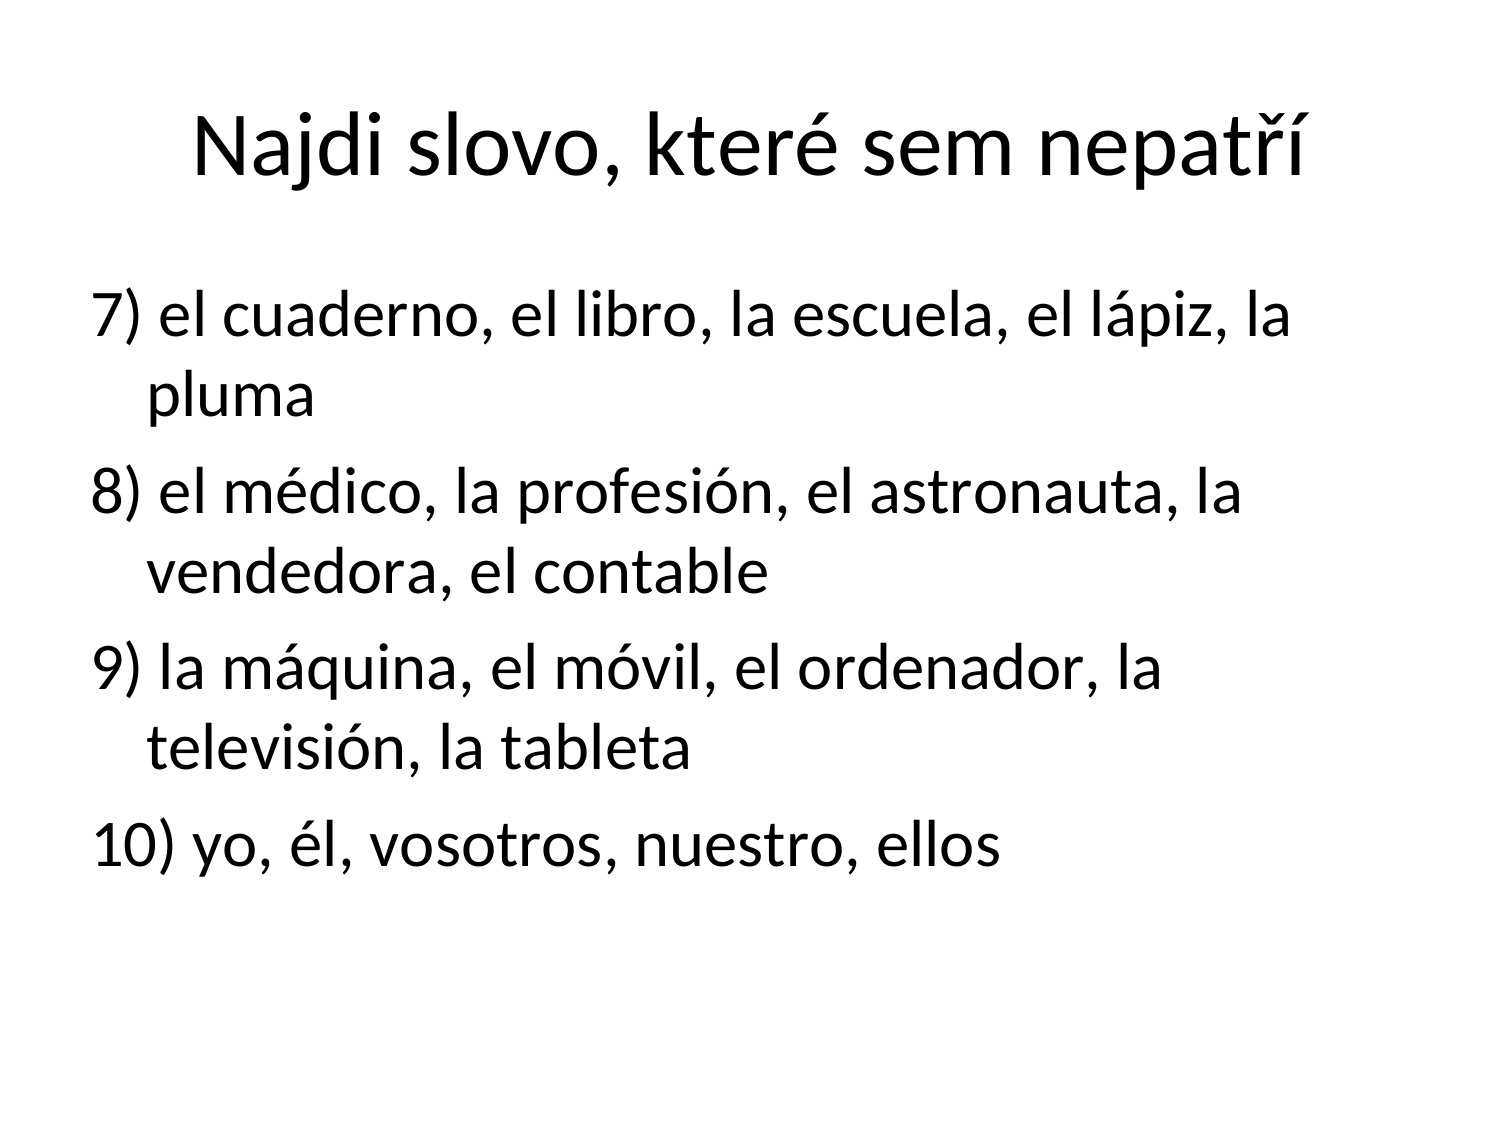

# Najdi slovo, které sem nepatří
7) el cuaderno, el libro, la escuela, el lápiz, la pluma
8) el médico, la profesión, el astronauta, la vendedora, el contable
9) la máquina, el móvil, el ordenador, la televisión, la tableta
10) yo, él, vosotros, nuestro, ellos